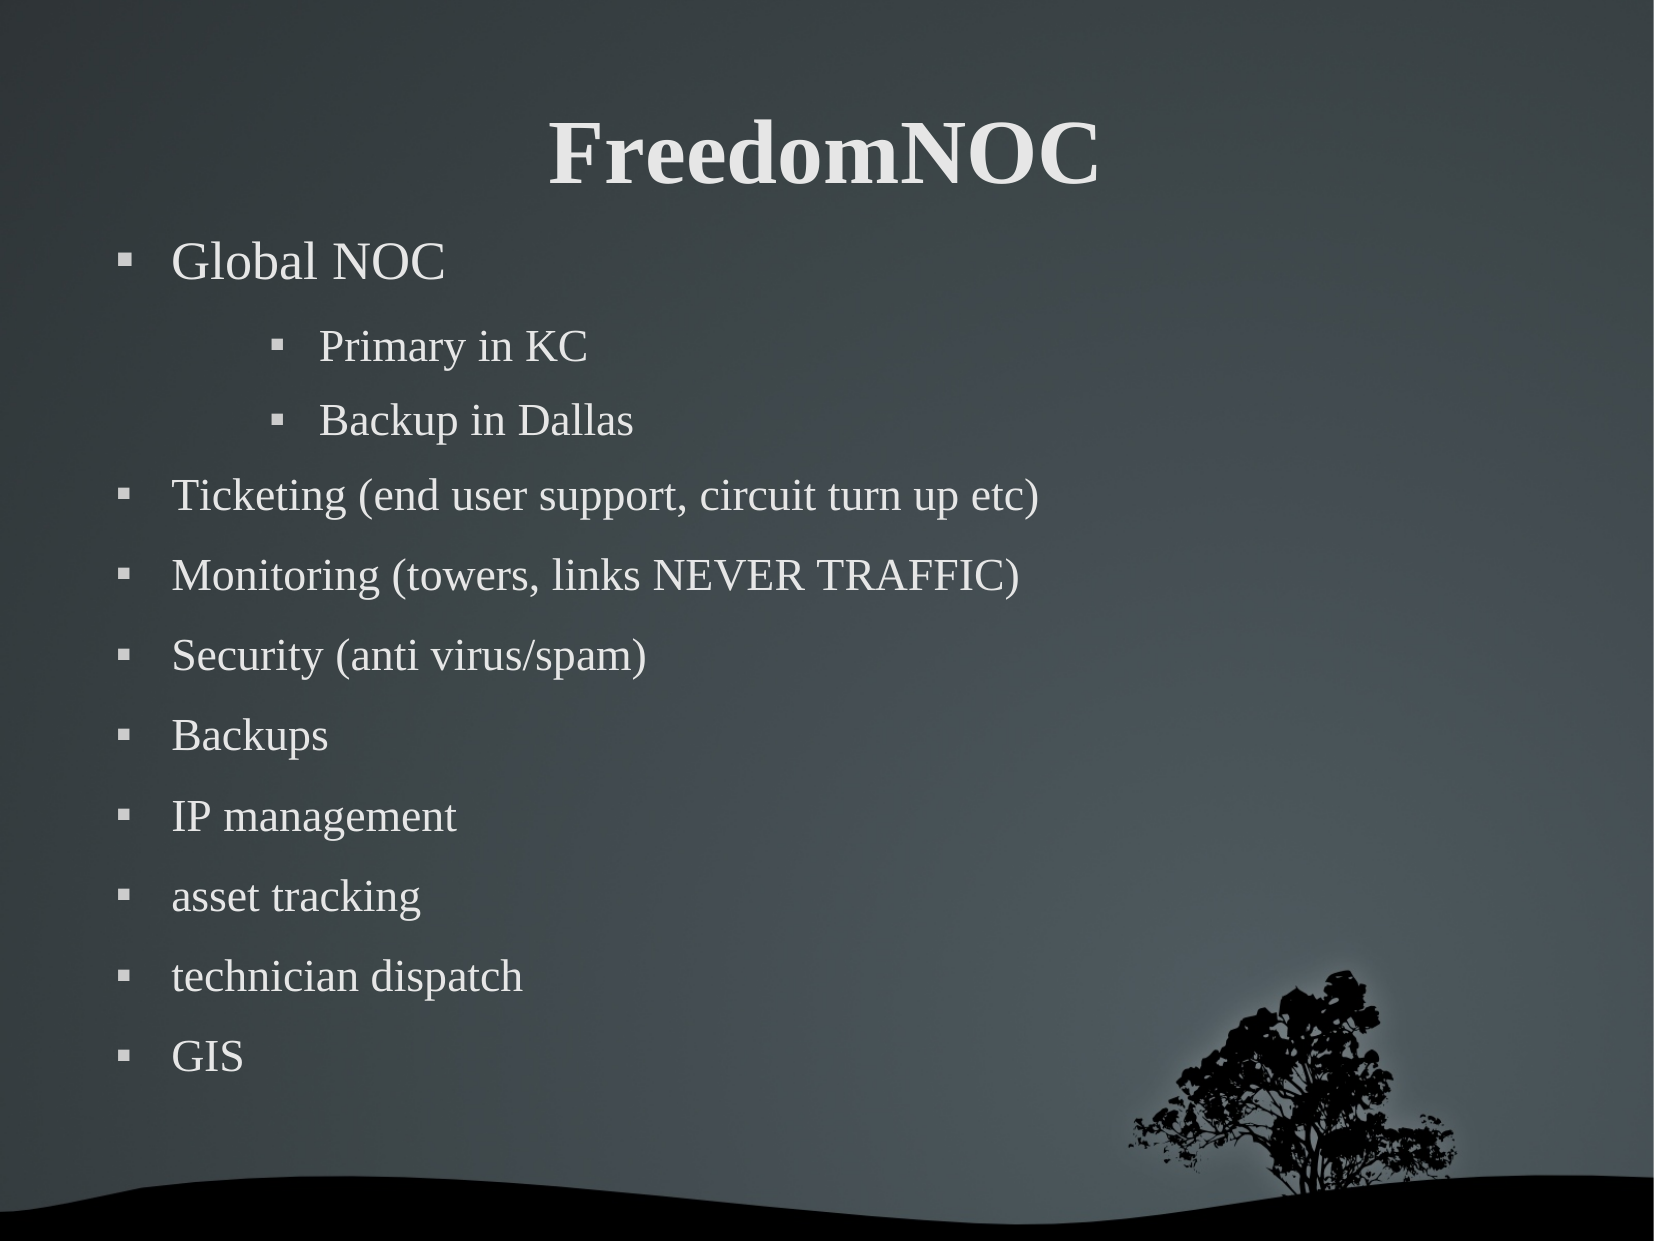

# FreedomNOC
Global NOC
Primary in KC
Backup in Dallas
Ticketing (end user support, circuit turn up etc)
Monitoring (towers, links NEVER TRAFFIC)
Security (anti virus/spam)
Backups
IP management
asset tracking
technician dispatch
GIS